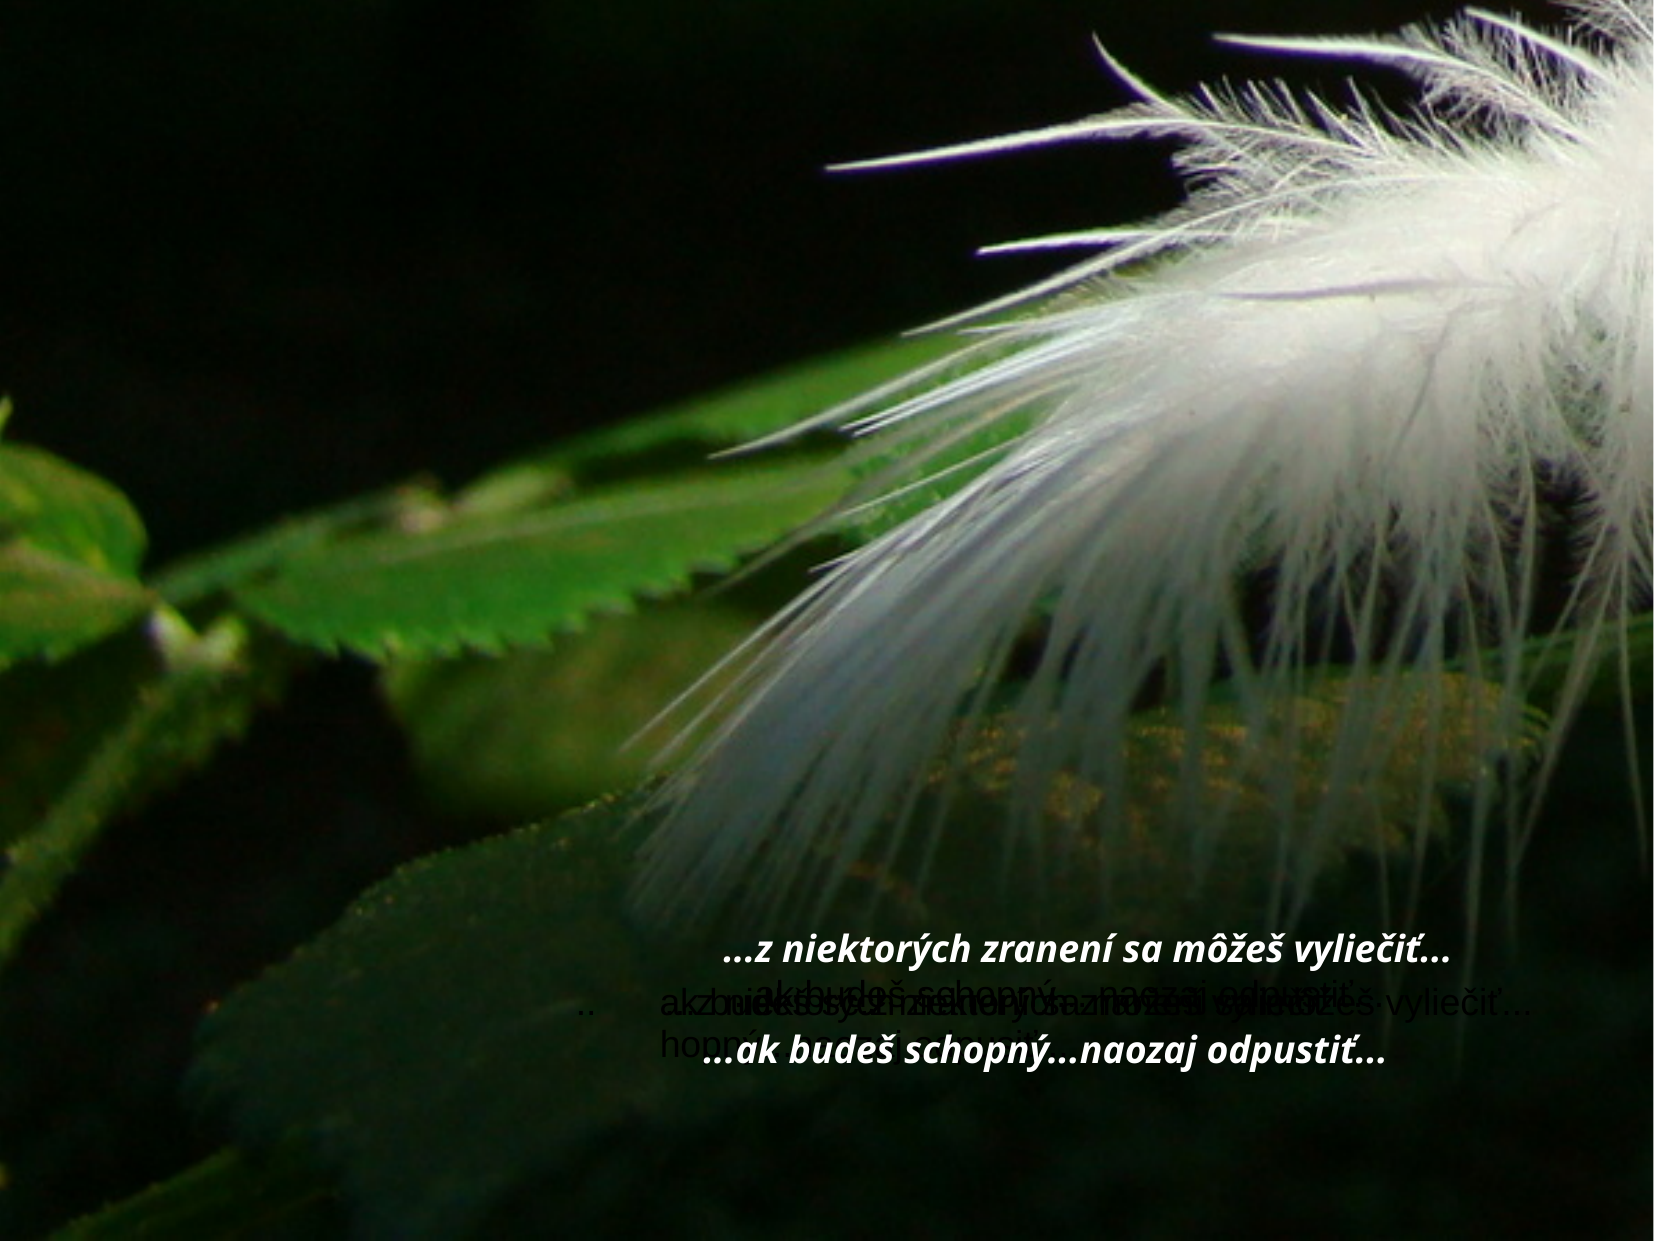

...z niektorých zranení sa môžeš vyliečiť...
...ak budeš schopný... naozaj odpustiť...
.. ak budeš sc.z niektorých zranení sa môžeš vyliečiť...
 hopný...naozaj odpusiť...
...z niektorých zranení sa možeš vyliečiť
 ...ak budeš schopný...naozaj odpustiť...